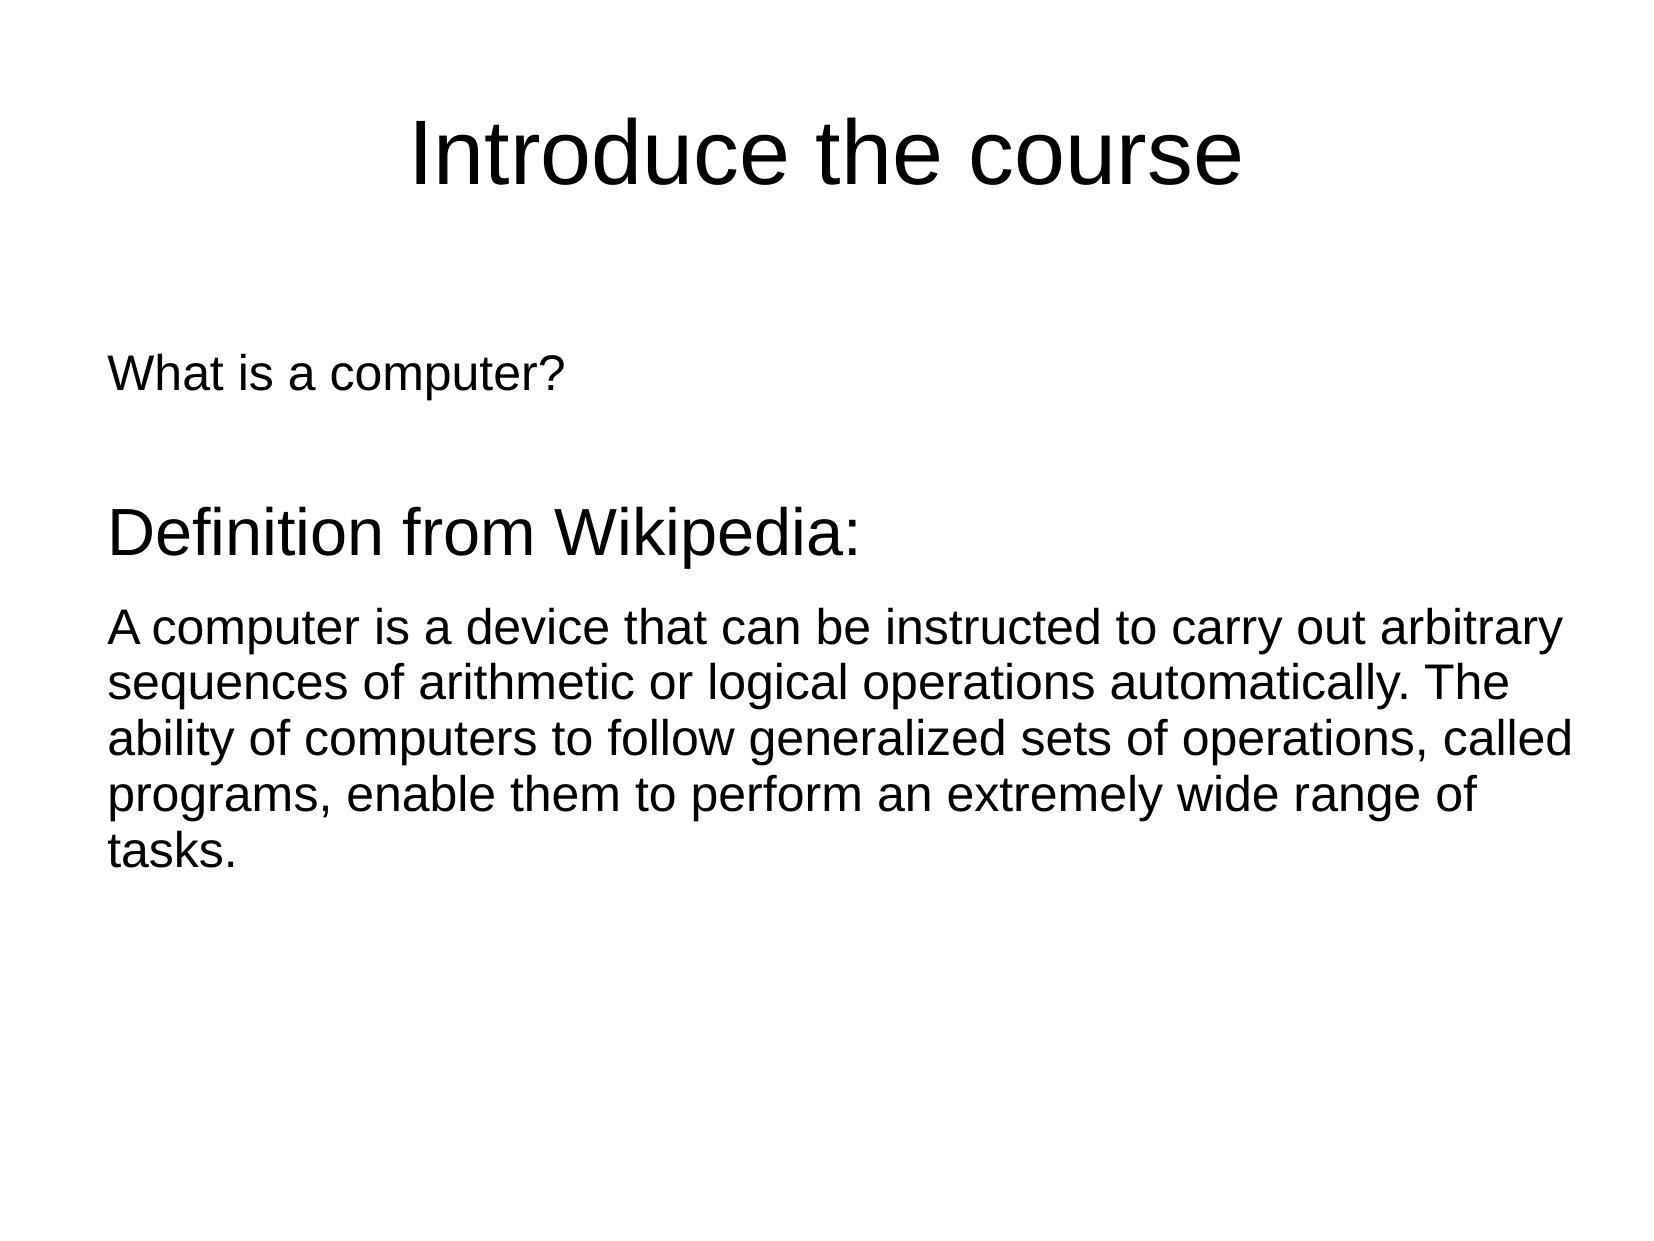

# Introduce the course
What is a computer?
Definition from Wikipedia:
A computer is a device that can be instructed to carry out arbitrary sequences of arithmetic or logical operations automatically. The ability of computers to follow generalized sets of operations, called programs, enable them to perform an extremely wide range of tasks.